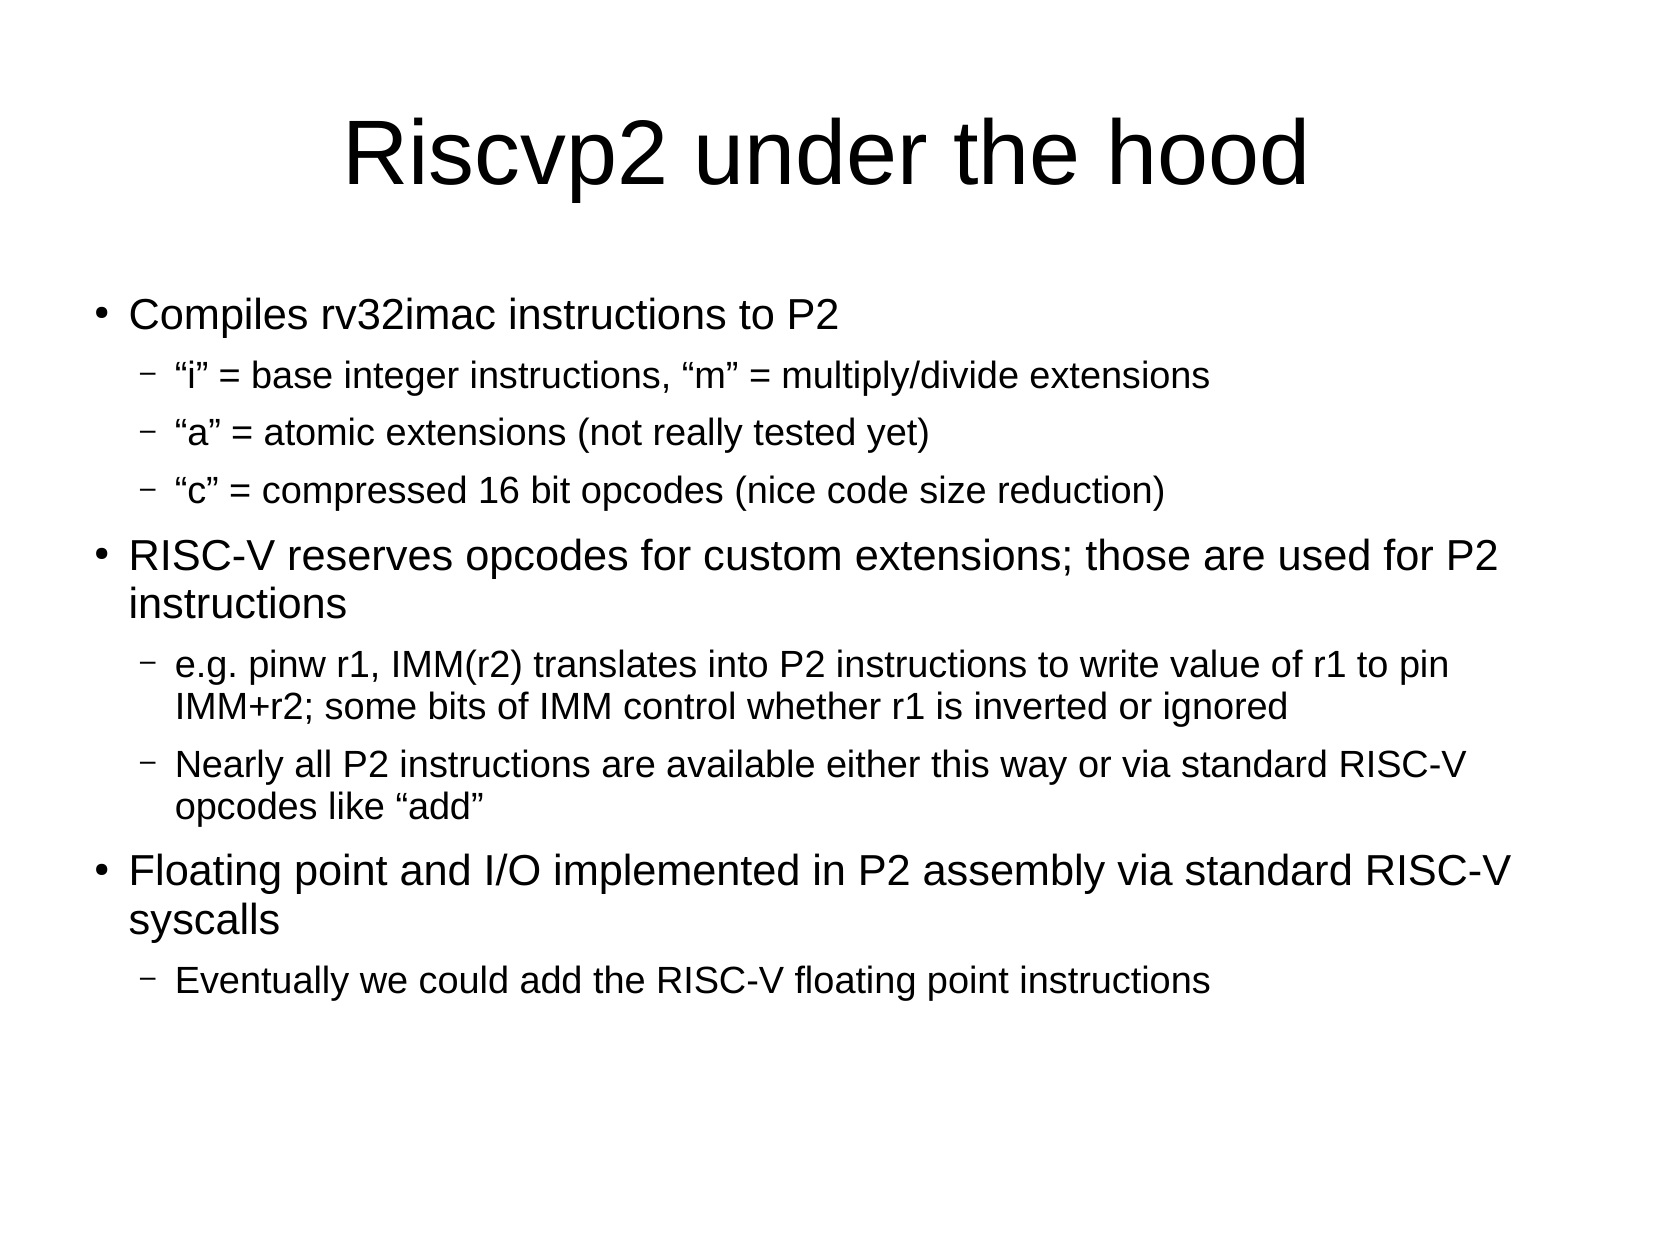

# Riscvp2 under the hood
Compiles rv32imac instructions to P2
“i” = base integer instructions, “m” = multiply/divide extensions
“a” = atomic extensions (not really tested yet)
“c” = compressed 16 bit opcodes (nice code size reduction)
RISC-V reserves opcodes for custom extensions; those are used for P2 instructions
e.g. pinw r1, IMM(r2) translates into P2 instructions to write value of r1 to pin IMM+r2; some bits of IMM control whether r1 is inverted or ignored
Nearly all P2 instructions are available either this way or via standard RISC-V opcodes like “add”
Floating point and I/O implemented in P2 assembly via standard RISC-V syscalls
Eventually we could add the RISC-V floating point instructions